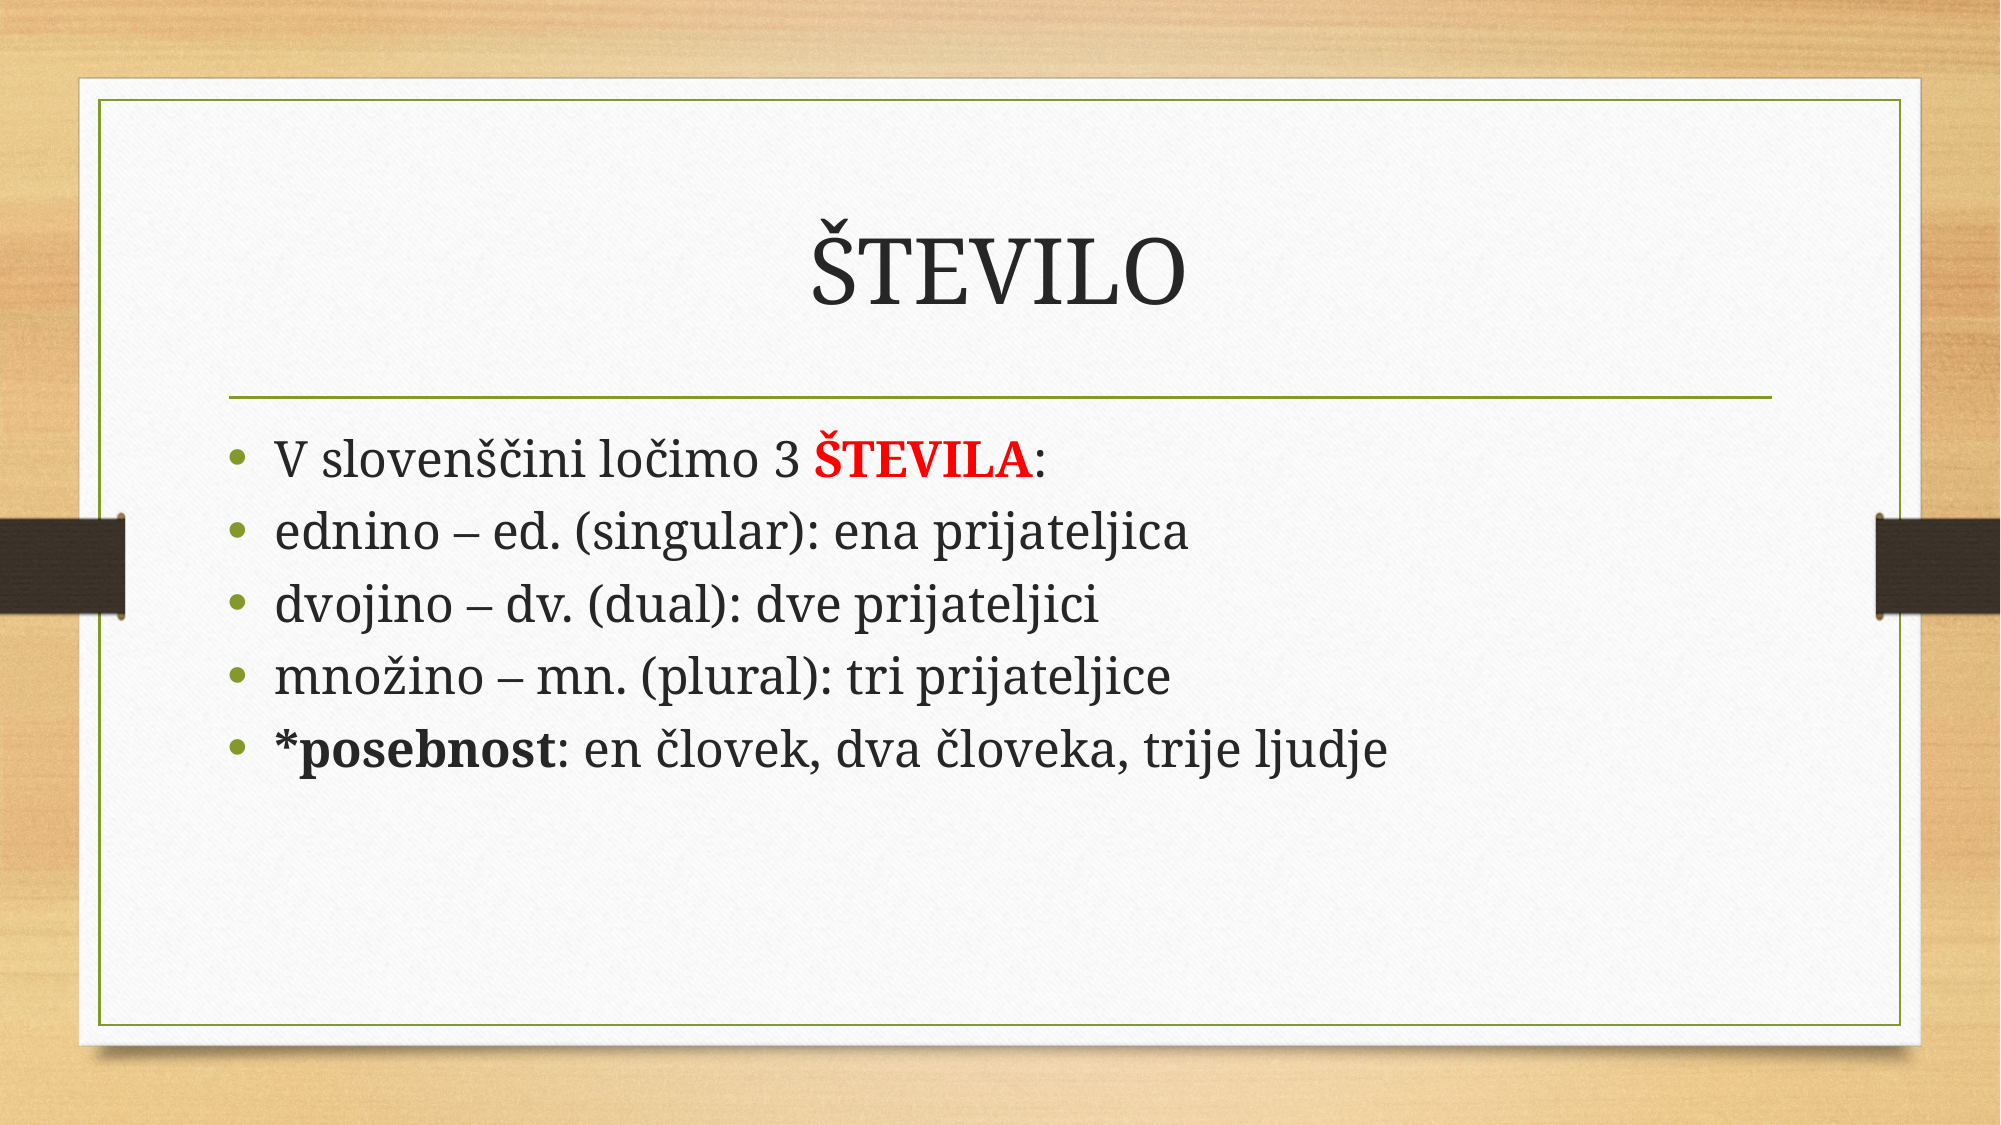

# ŠTEVILO
V slovenščini ločimo 3 ŠTEVILA:
ednino – ed. (singular): ena prijateljica
dvojino – dv. (dual): dve prijateljici
množino – mn. (plural): tri prijateljice
*posebnost: en človek, dva človeka, trije ljudje